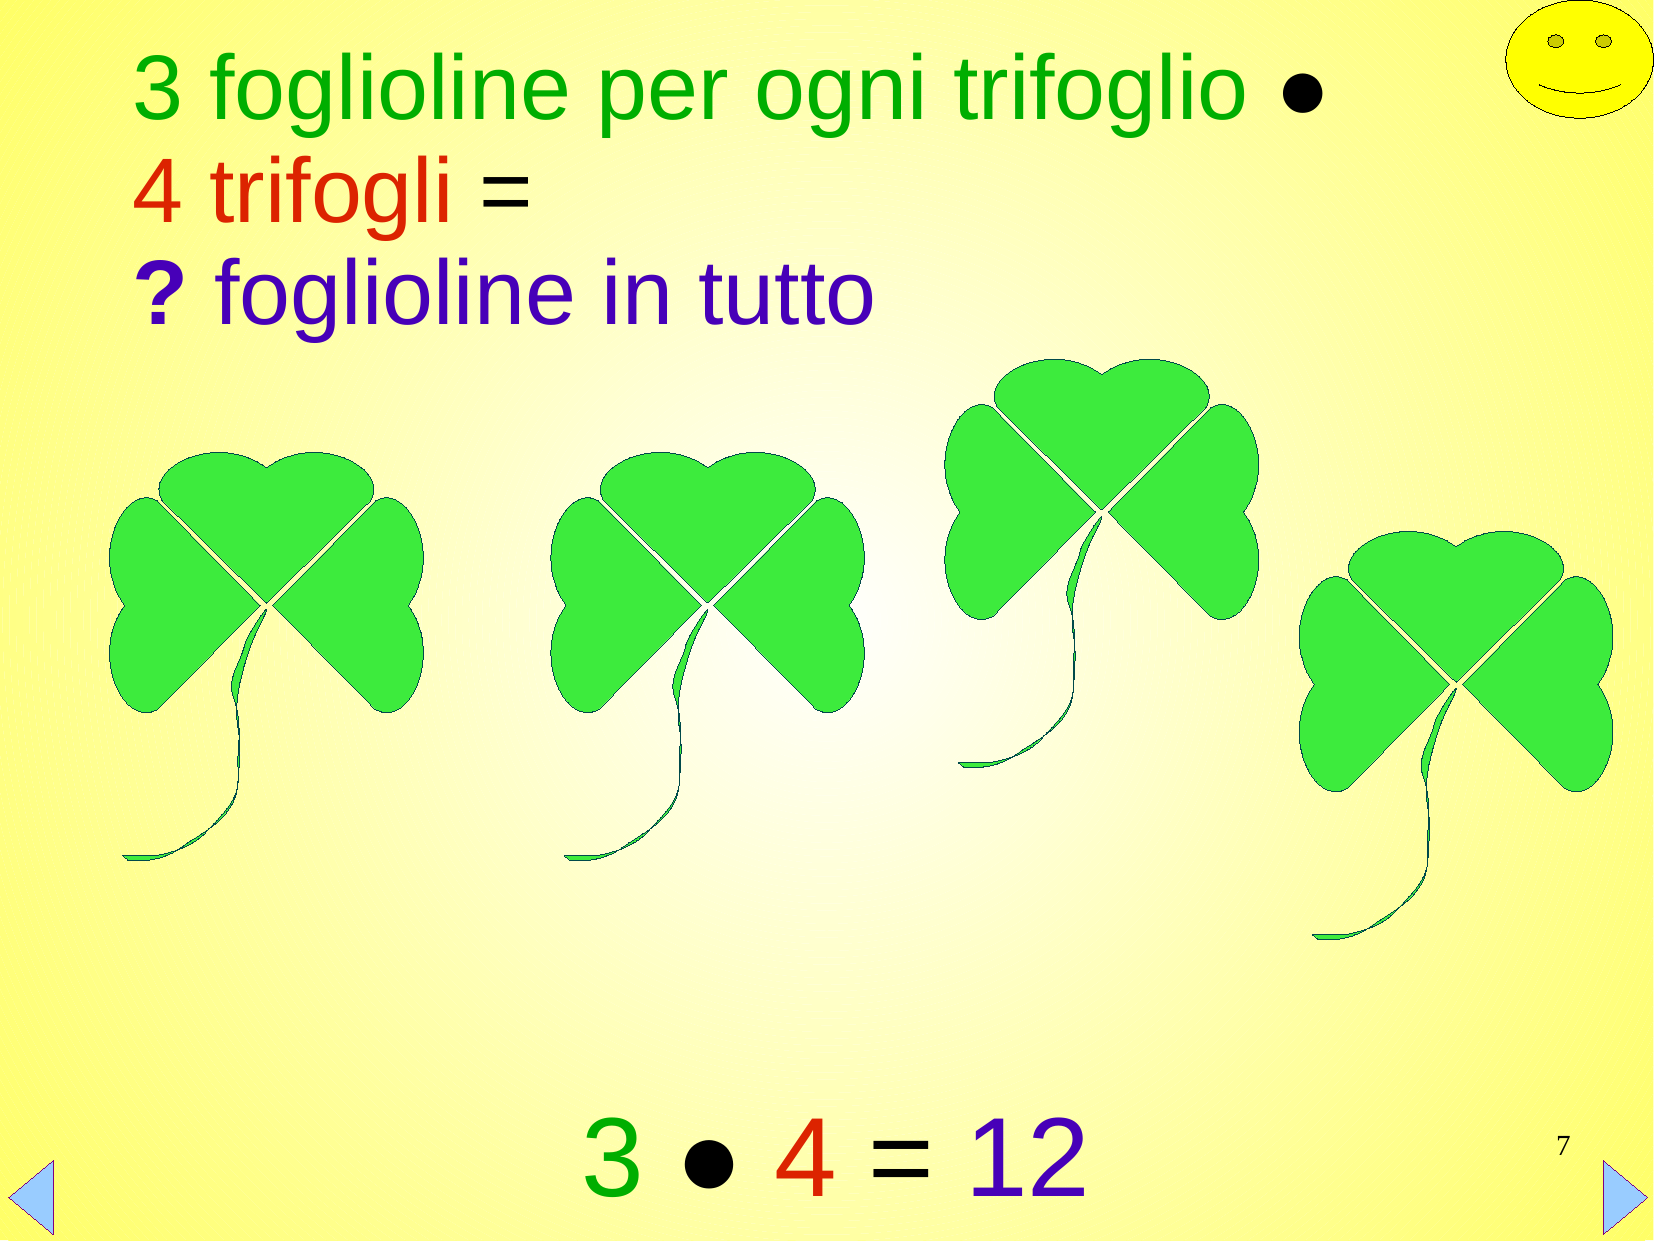

3 foglioline per ogni trifoglio ●
4 trifogli =
? foglioline in tutto
3 ● 4 = 12
7